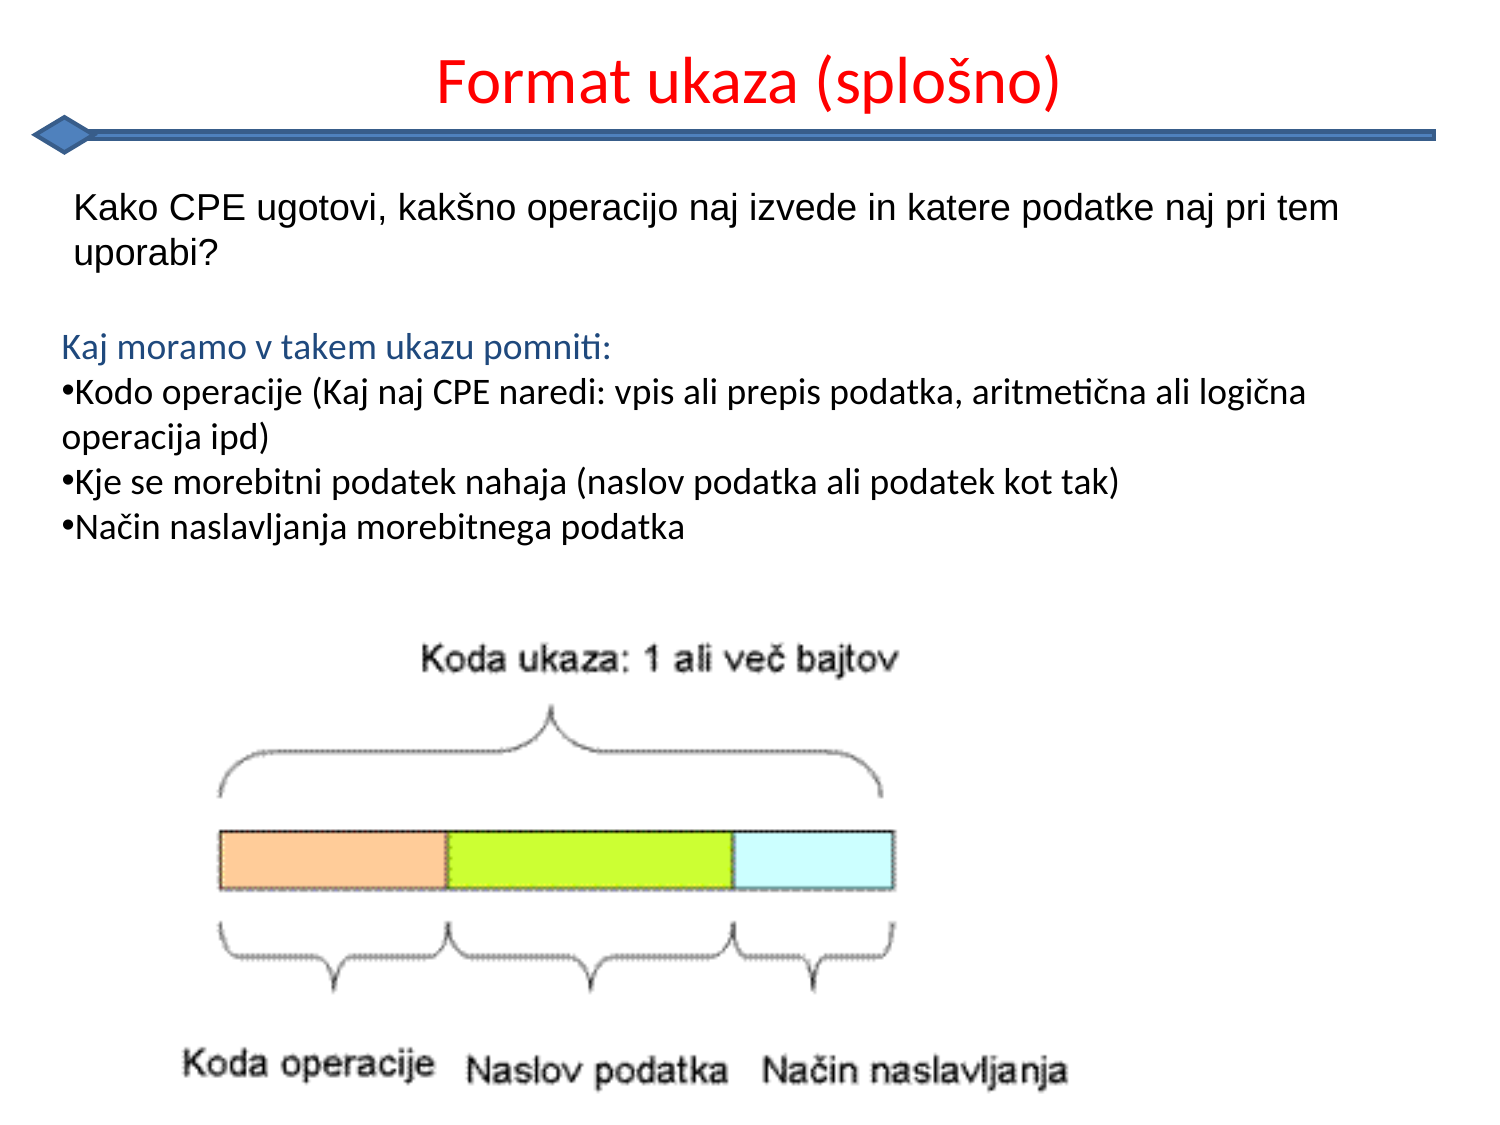

# Format ukaza (splošno)
Kako CPE ugotovi, kakšno operacijo naj izvede in katere podatke naj pri tem uporabi?
Kaj moramo v takem ukazu pomniti:
Kodo operacije (Kaj naj CPE naredi: vpis ali prepis podatka, aritmetična ali logična operacija ipd)
Kje se morebitni podatek nahaja (naslov podatka ali podatek kot tak)
Način naslavljanja morebitnega podatka